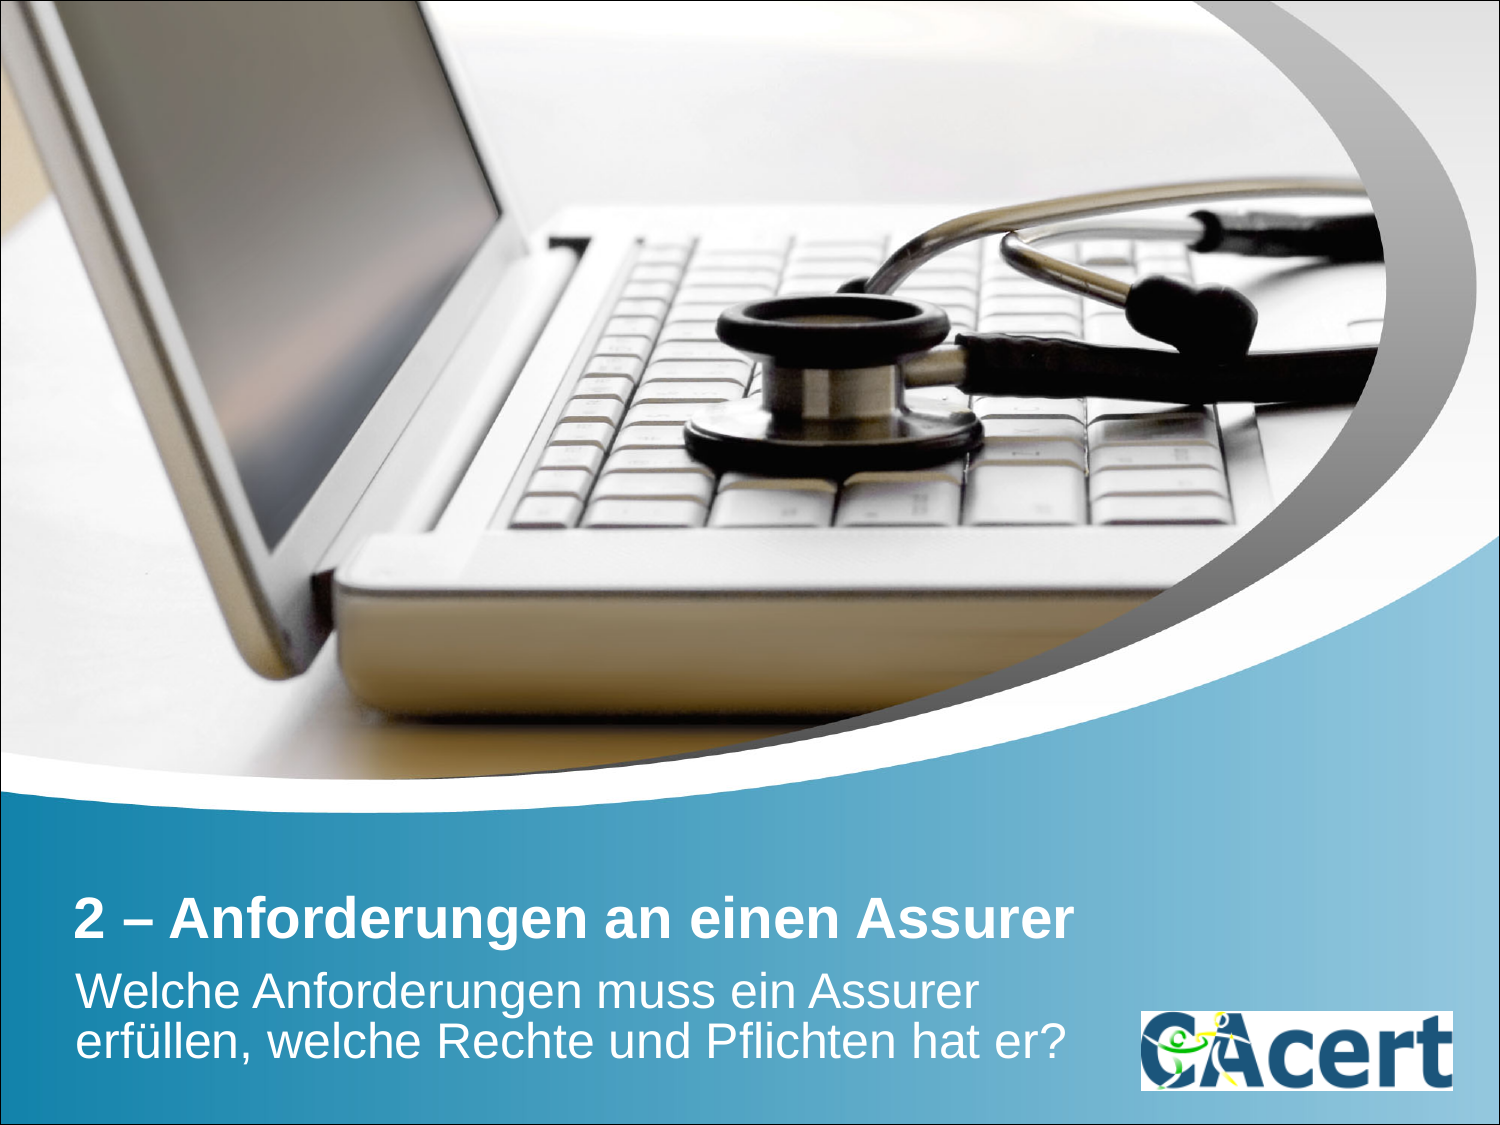

# 2 – Anforderungen an einen Assurer
Welche Anforderungen muss ein Assurer erfüllen, welche Rechte und Pflichten hat er?